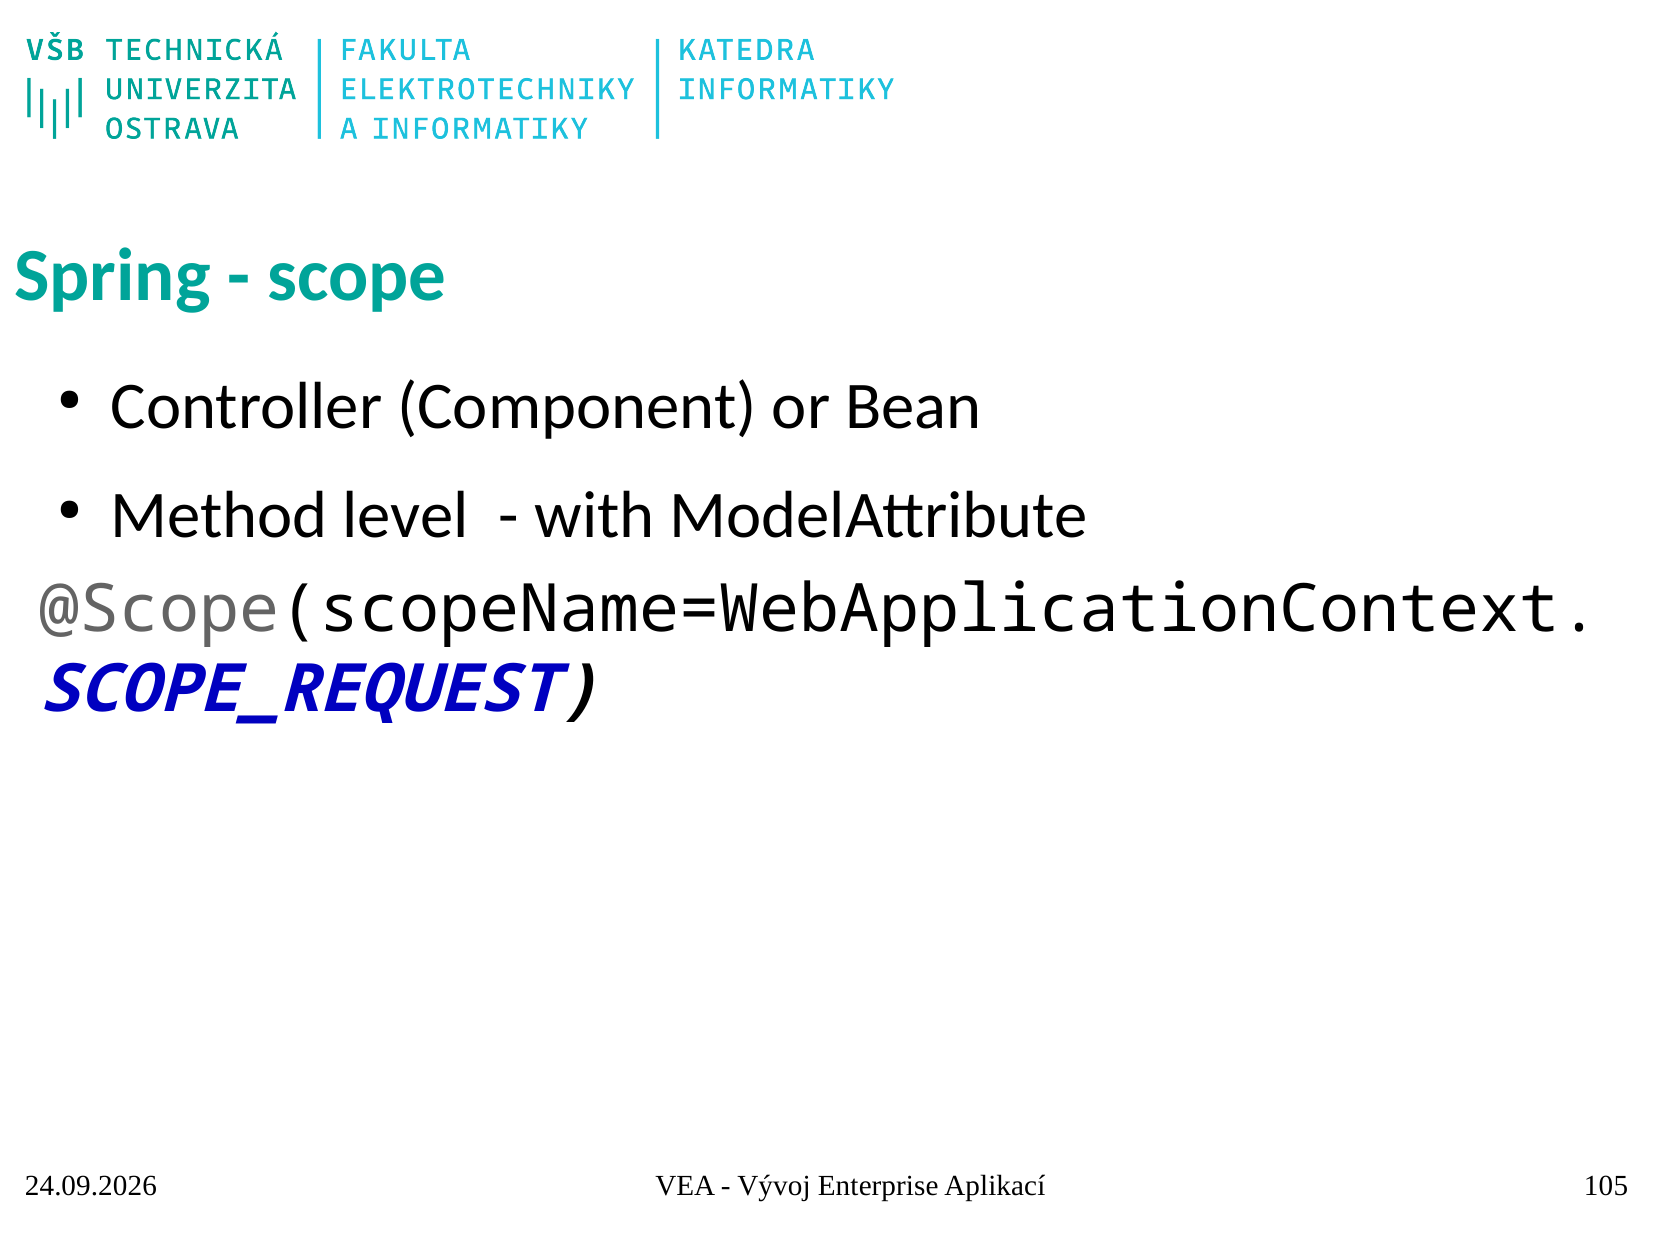

Spring - scope
# Controller (Component) or Bean
Method level - with ModelAttribute
@Scope(scopeName=WebApplicationContext.SCOPE_REQUEST)
VEA - Vývoj Enterprise Aplikací
105